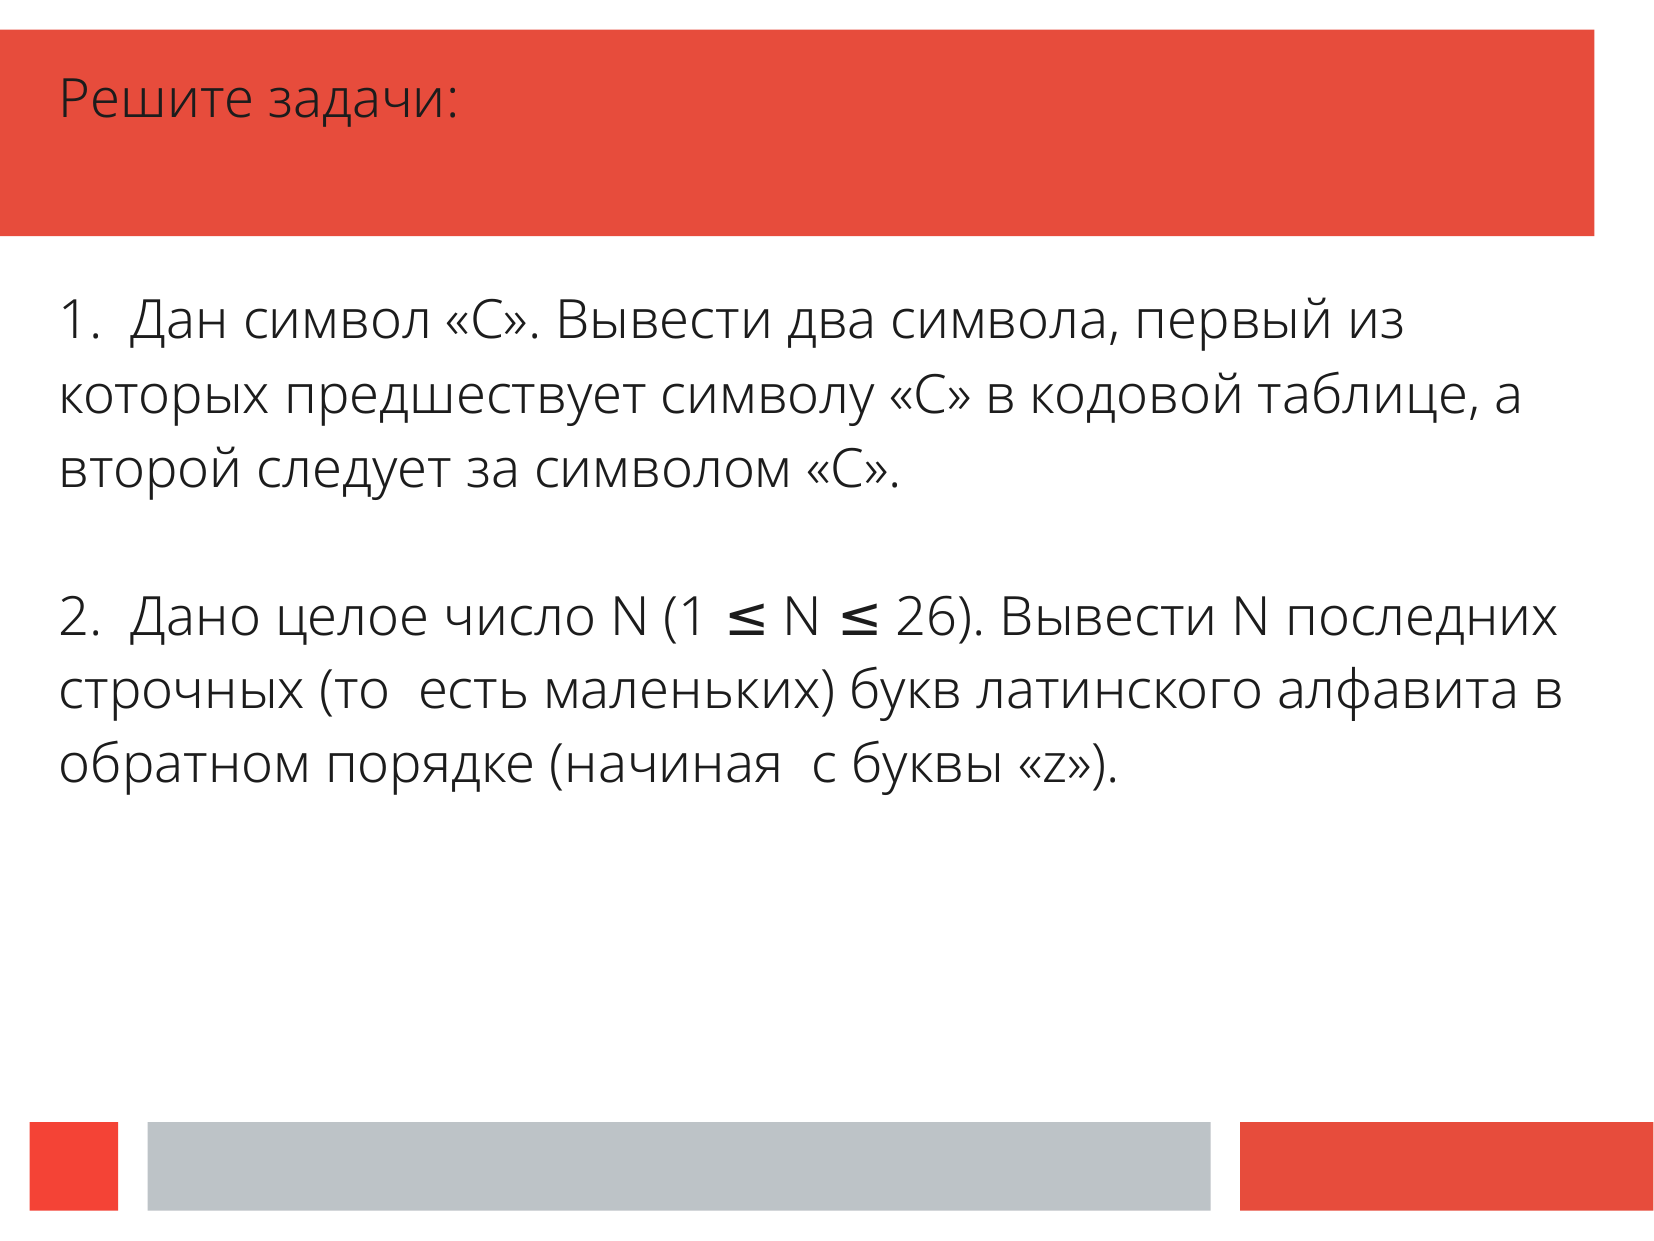

# Решите задачи:
1. Дан символ «C». Вывести два символа, первый из которых предшествует символу «C» в кодовой таблице, а второй следует за символом «C».
2. Дано целое число N (1 ≤ N ≤ 26). Вывести N последних строчных (то есть маленьких) букв латинского алфавита в обратном порядке (начиная с буквы «z»).